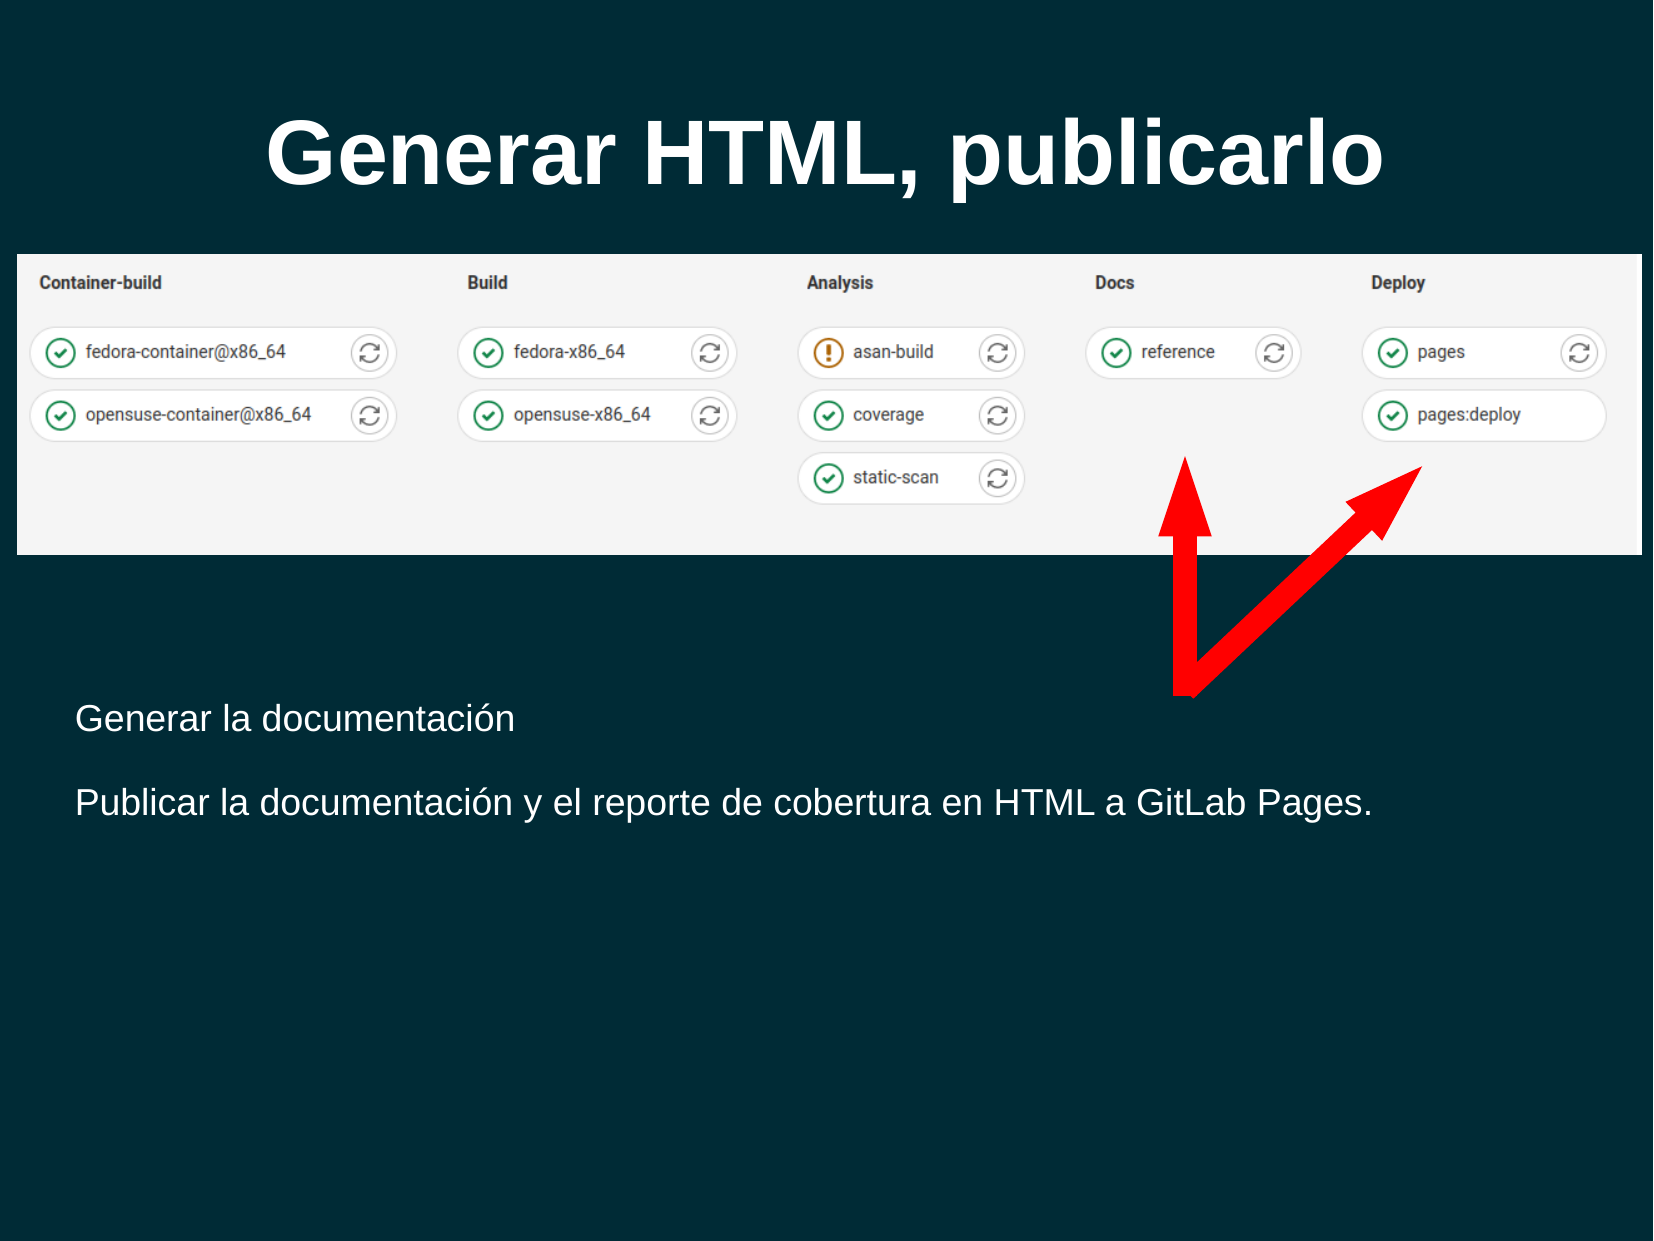

# Generar HTML, publicarlo
Generar la documentación
Publicar la documentación y el reporte de cobertura en HTML a GitLab Pages.